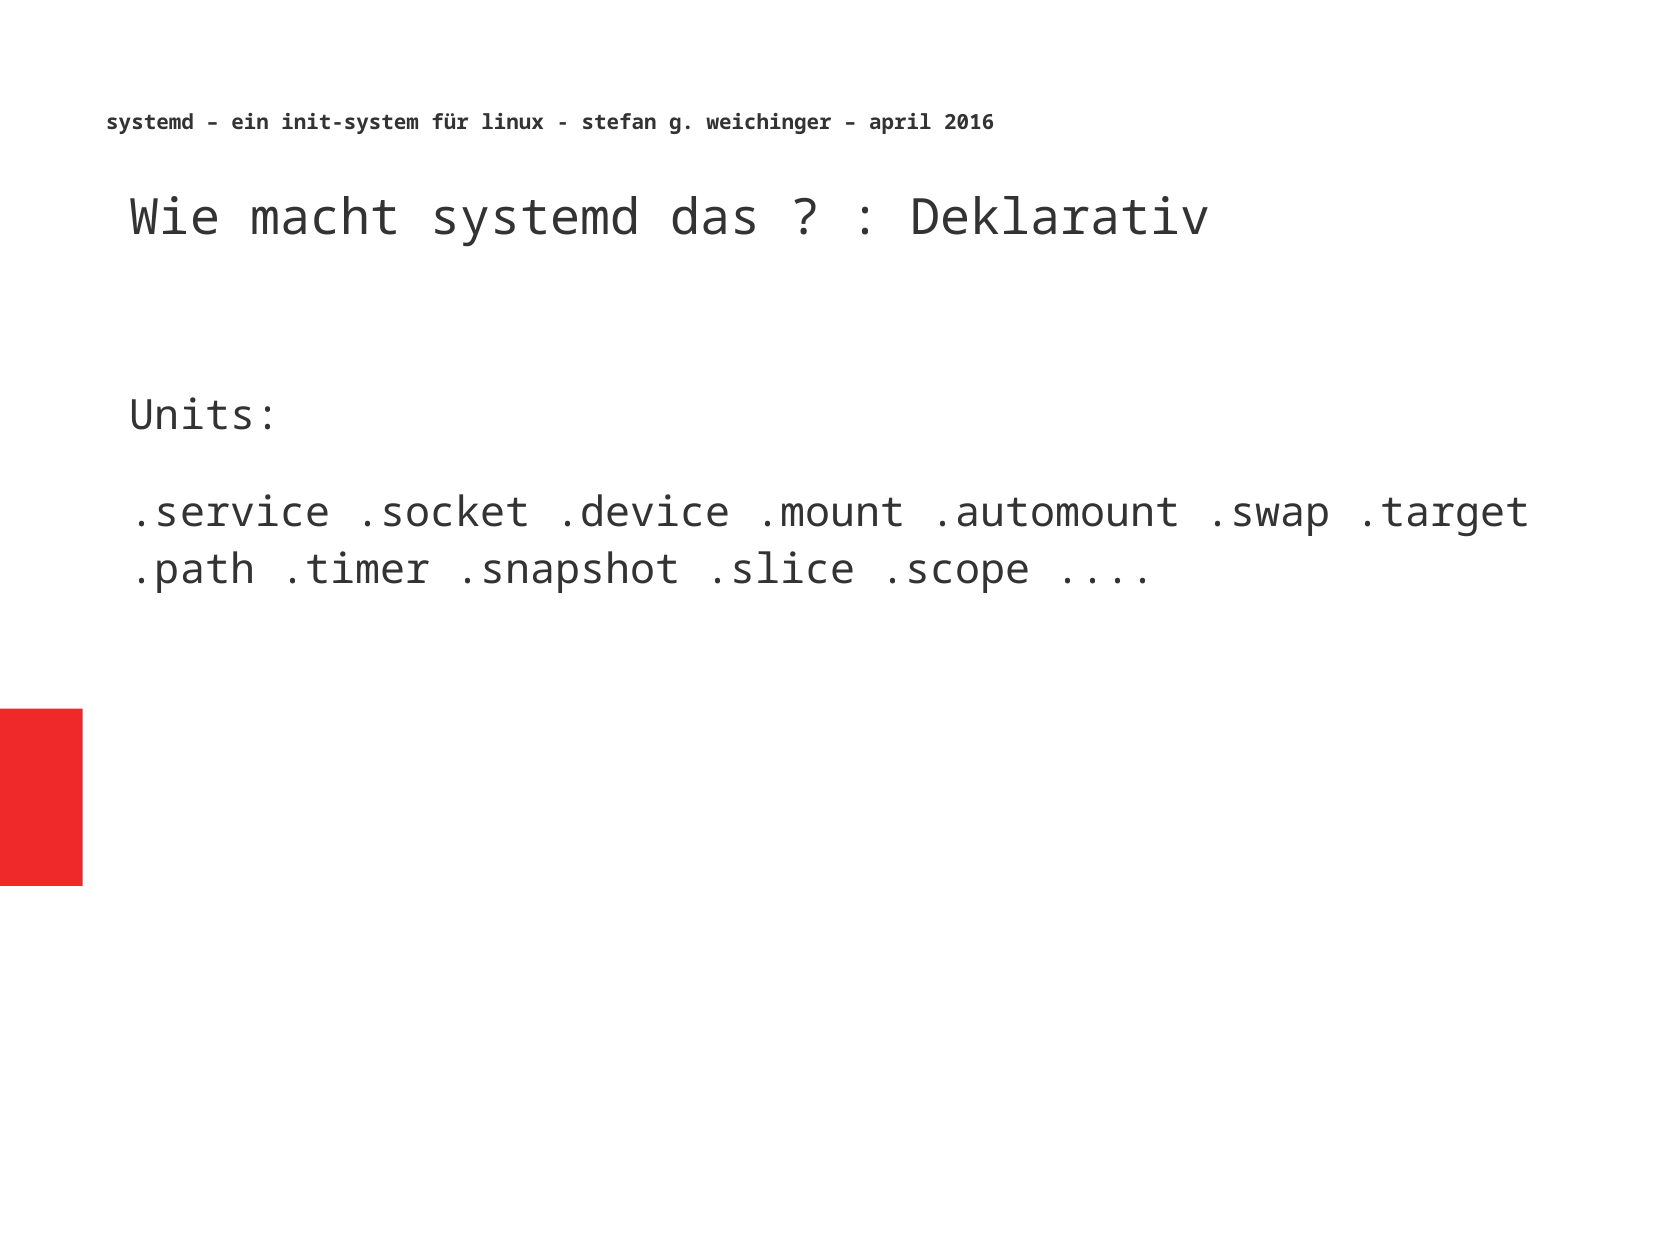

# systemd – ein init-system für linux - stefan g. weichinger – april 2016
Wie macht systemd das ? : Deklarativ
Units:
.service .socket .device .mount .automount .swap .target .path .timer .snapshot .slice .scope ....